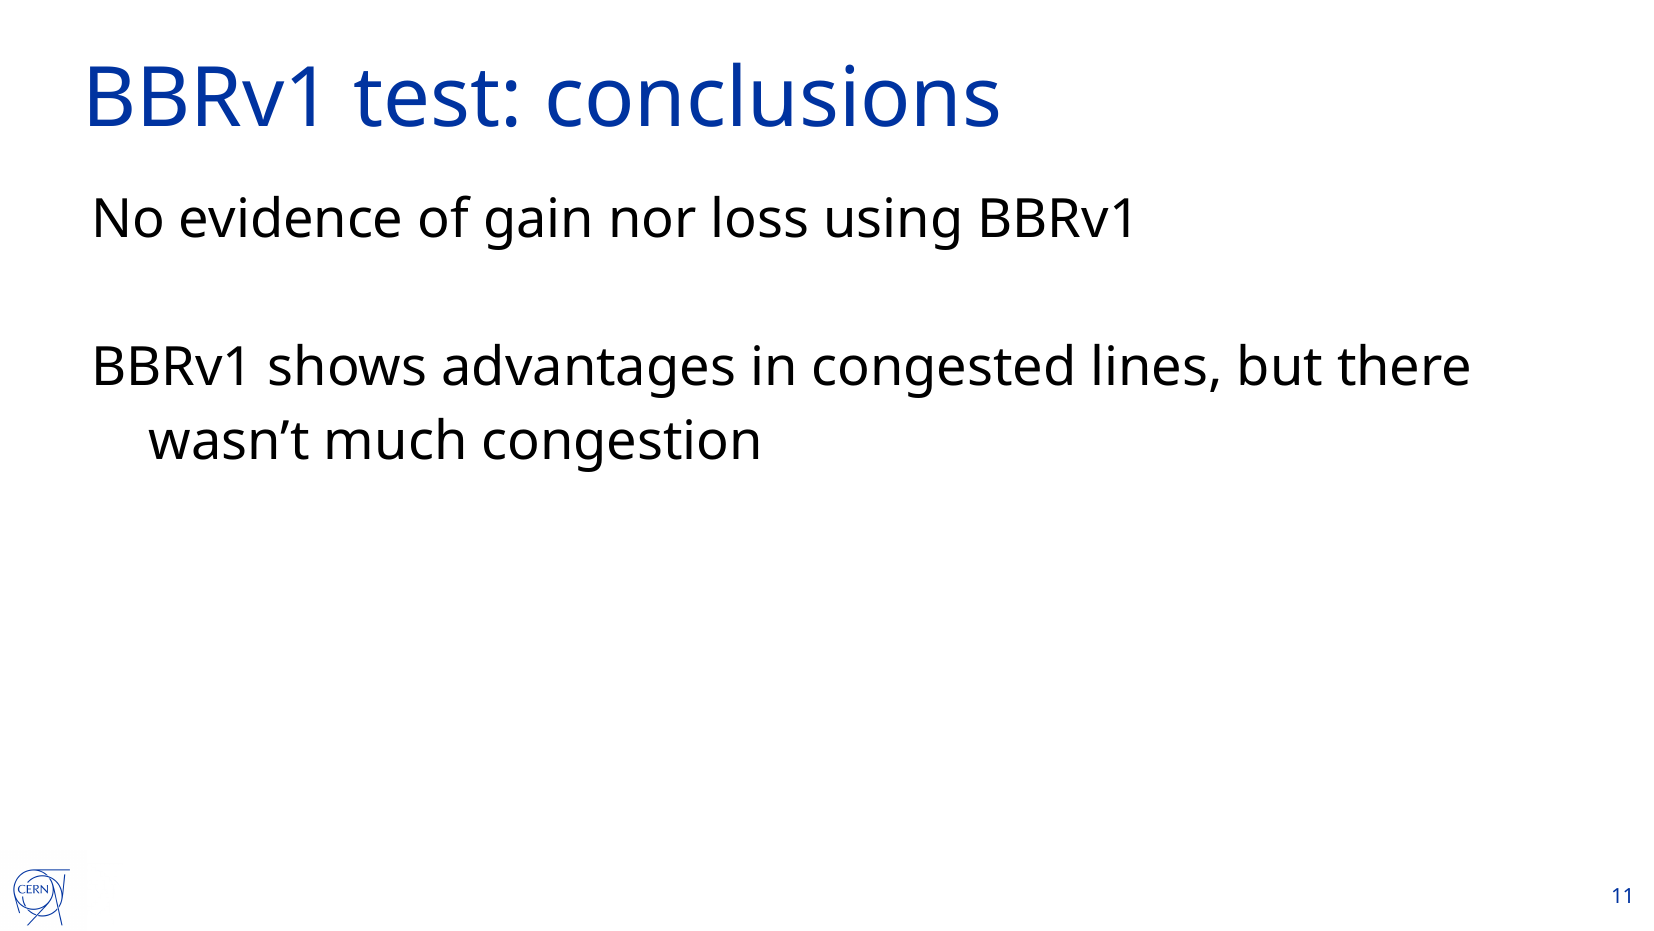

# BBRv1 test: conclusions
No evidence of gain nor loss using BBRv1
BBRv1 shows advantages in congested lines, but there wasn’t much congestion